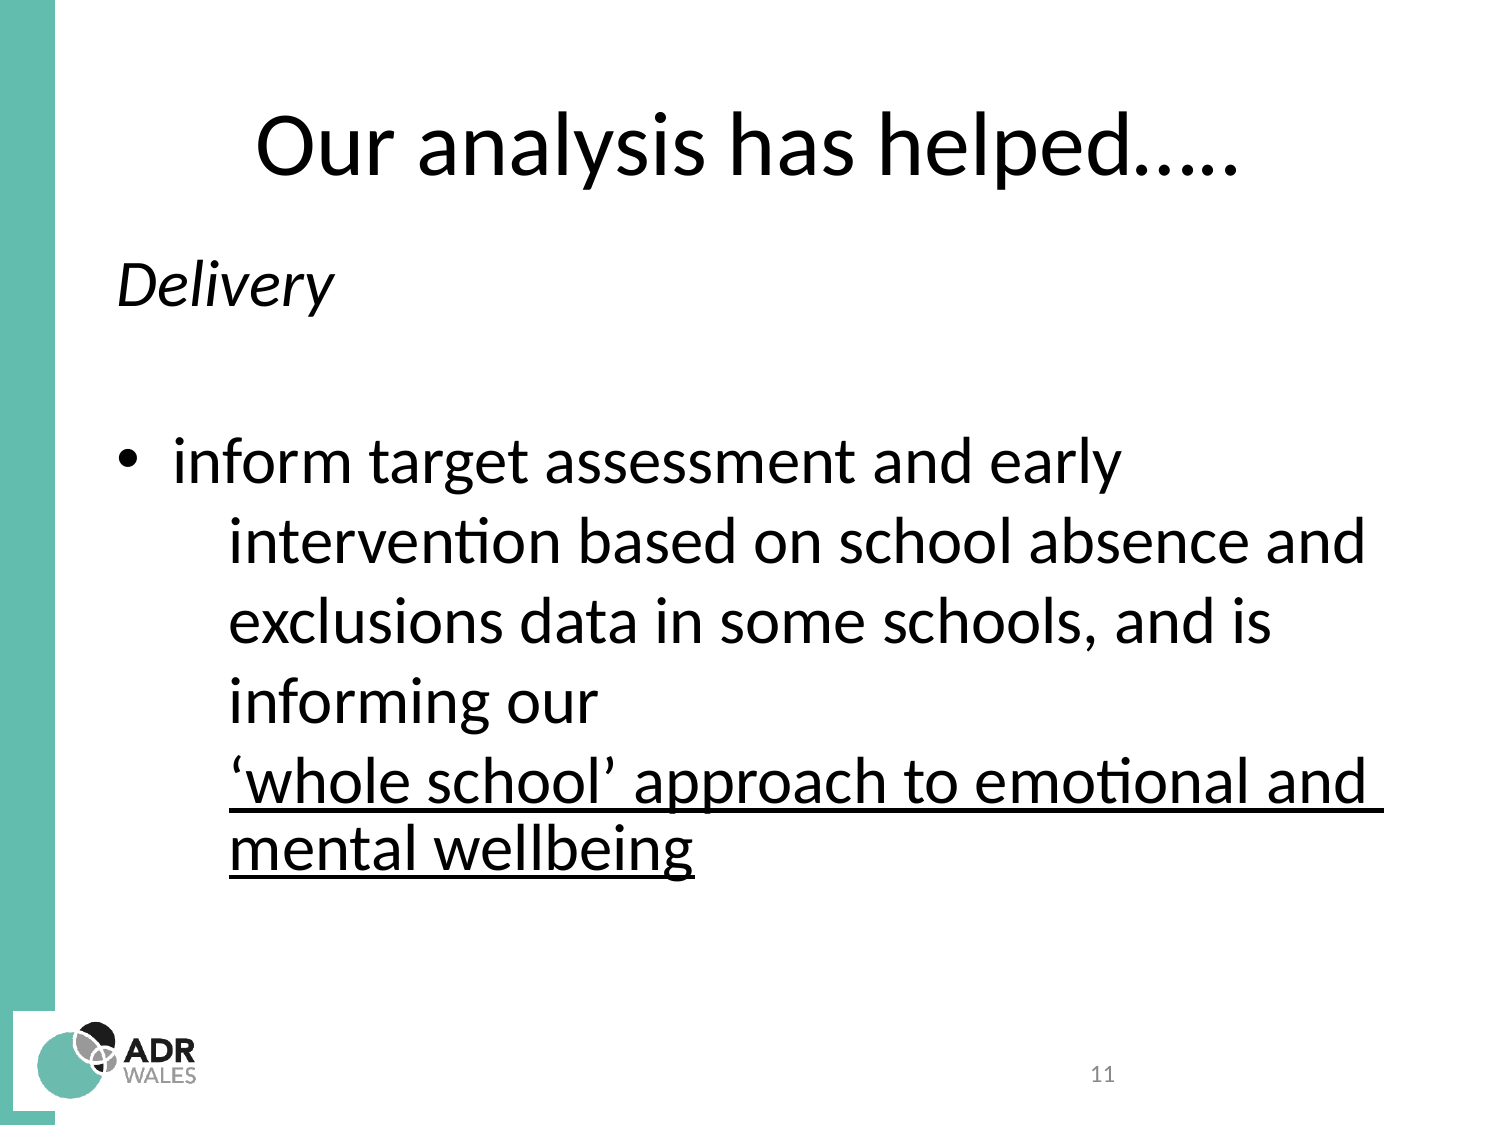

# Our analysis has helped…..
Delivery
inform target assessment and early intervention based on school absence and exclusions data in some schools, and is informing our ‘whole school’ approach to emotional and mental wellbeing
11